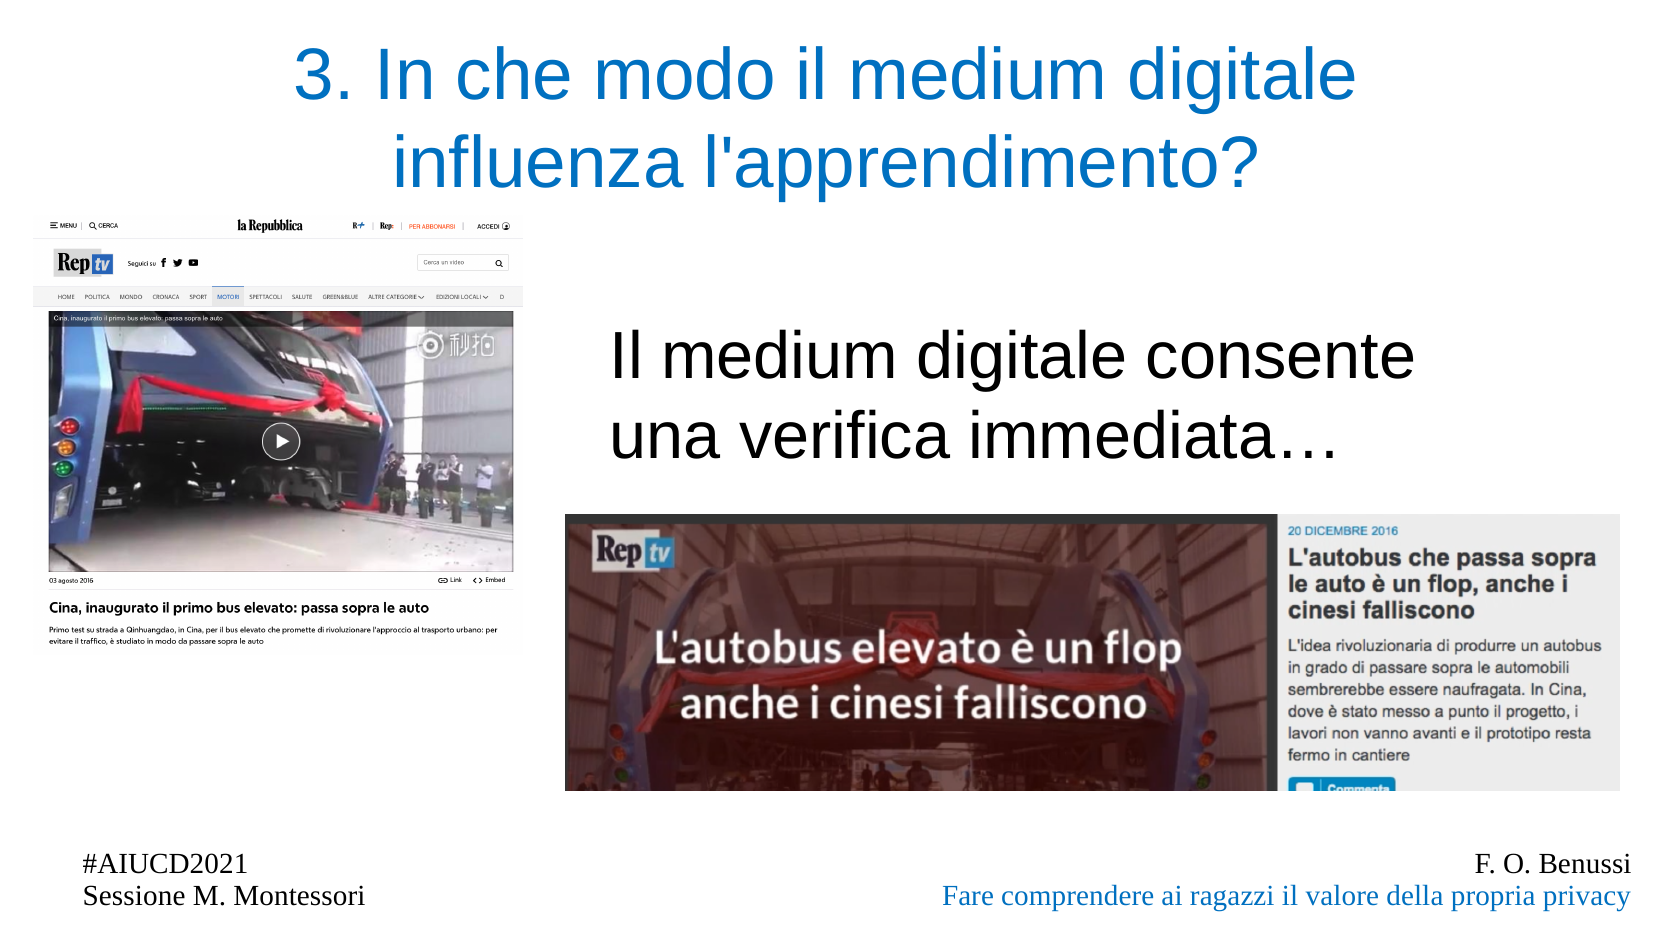

3. In che modo il medium digitale
influenza l'apprendimento?
Il medium digitale consente una verifica immediata…
F. O. Benussi
Fare comprendere ai ragazzi il valore della propria privacy